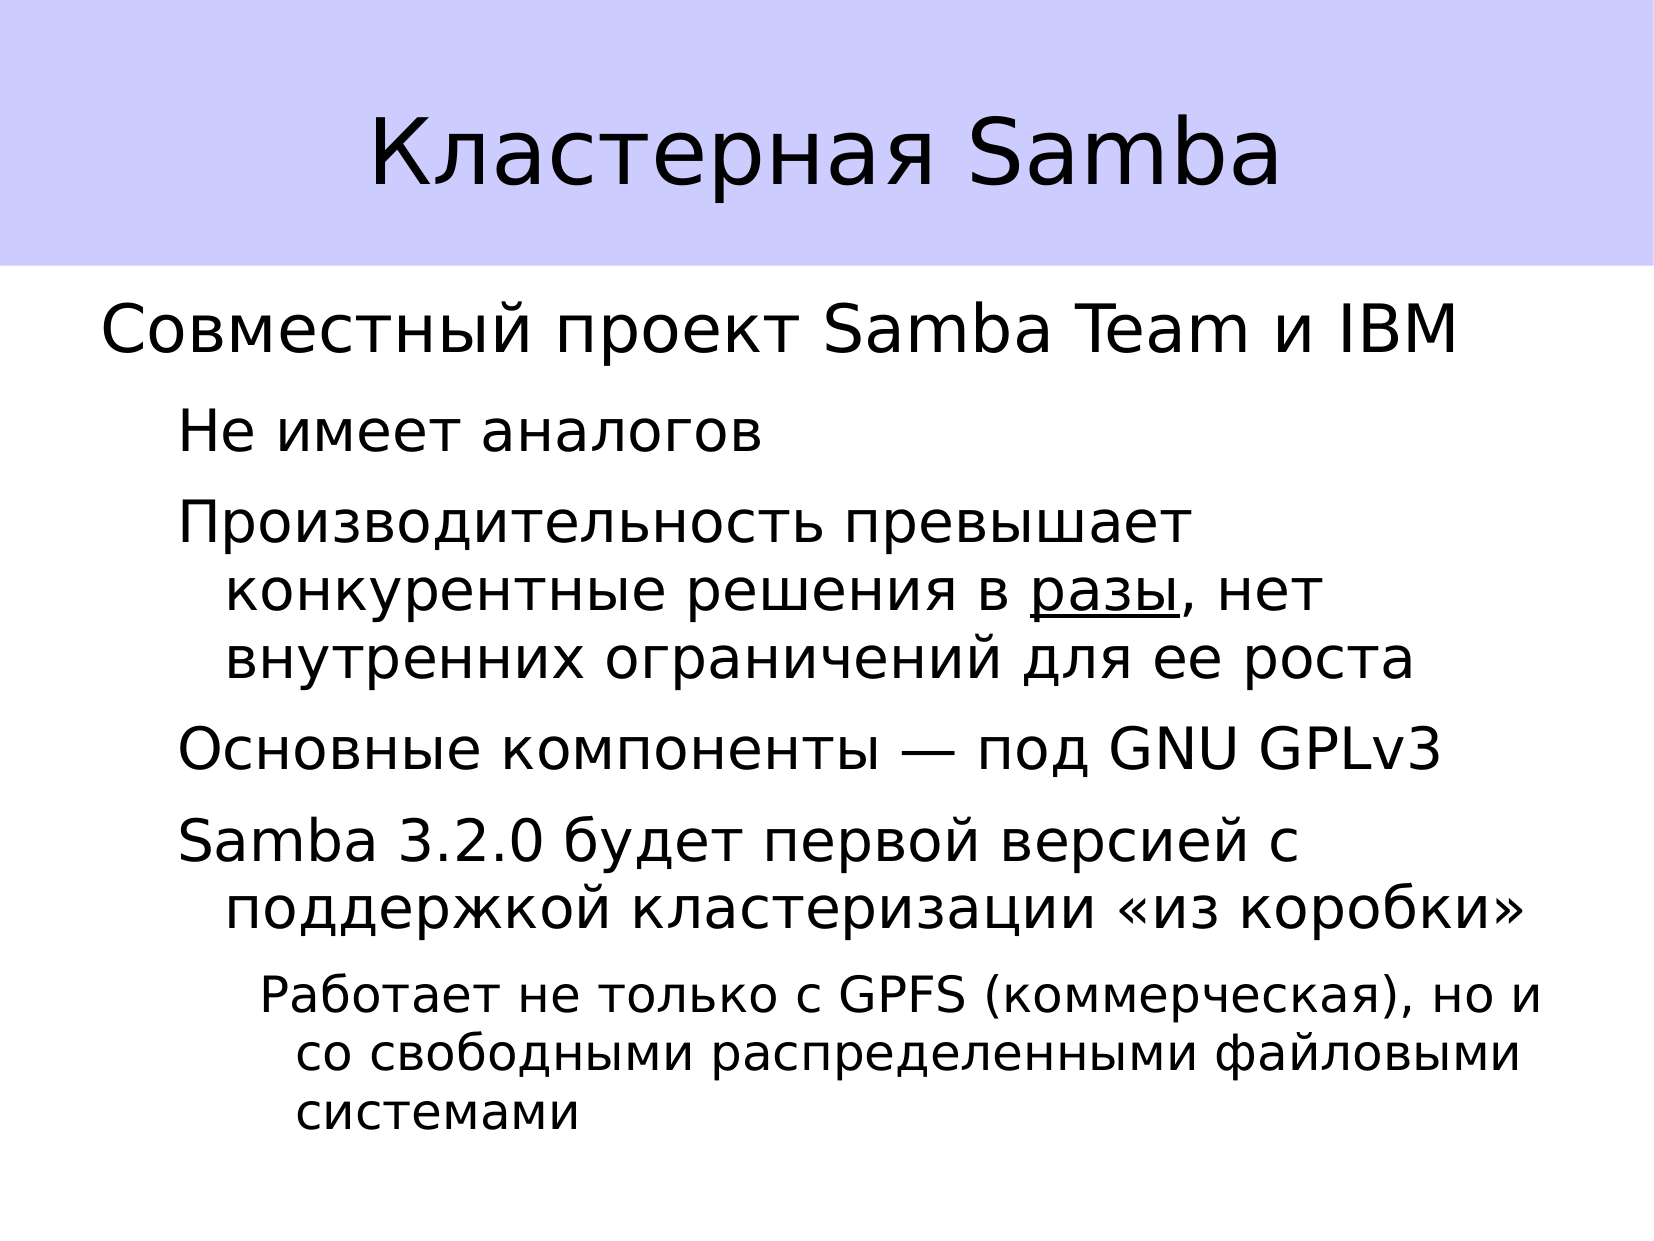

# Кластерная Samba
Совместный проект Samba Team и IBM
Не имеет аналогов
Производительность превышает конкурентные решения в разы, нет внутренних ограничений для ее роста
Основные компоненты — под GNU GPLv3
Samba 3.2.0 будет первой версией с поддержкой кластеризации «из коробки»
Работает не только с GPFS (коммерческая), но и со свободными распределенными файловыми системами